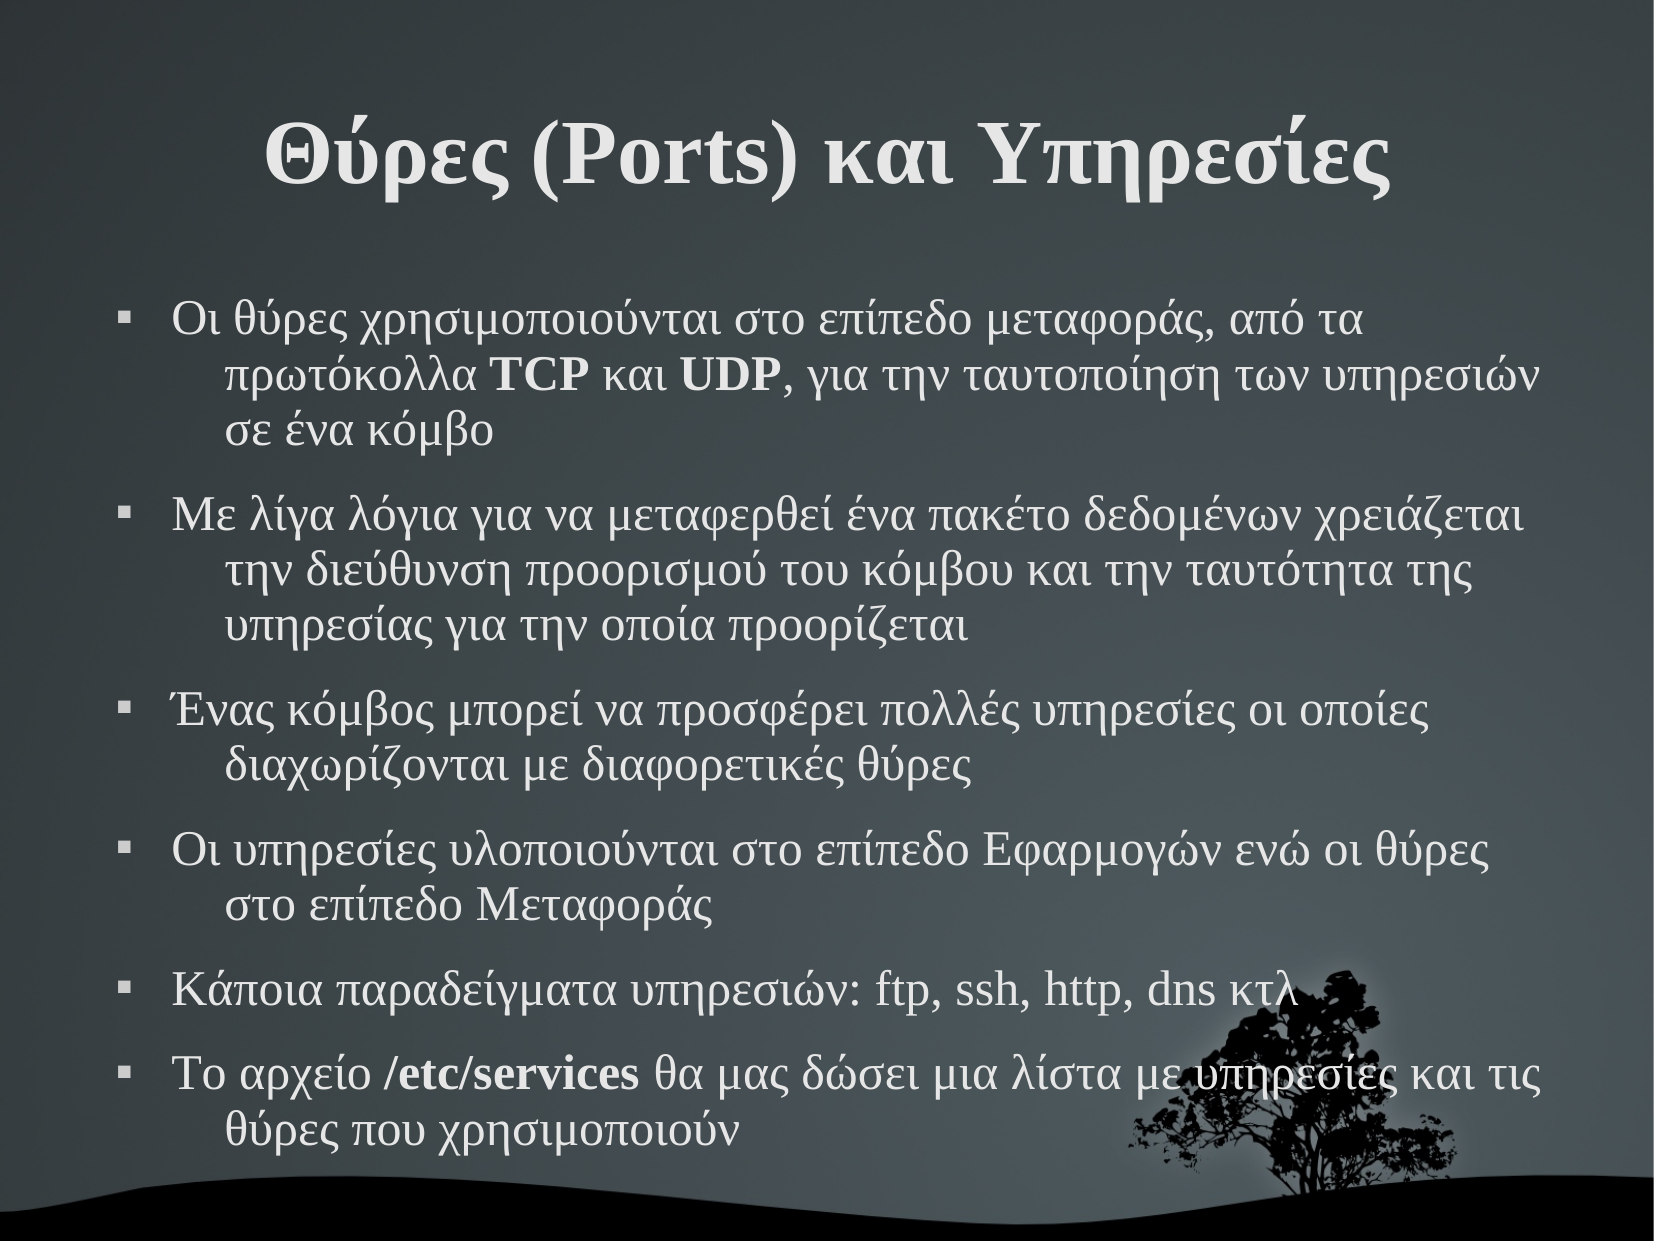

# Θύρες (Ports) και Υπηρεσίες
Οι θύρες χρησιμοποιούνται στο επίπεδο μεταφοράς, από τα πρωτόκολλα TCP και UDP, για την ταυτοποίηση των υπηρεσιών σε ένα κόμβο
Με λίγα λόγια για να μεταφερθεί ένα πακέτο δεδομένων χρειάζεται την διεύθυνση προορισμού του κόμβου και την ταυτότητα της υπηρεσίας για την οποία προορίζεται
Ένας κόμβος μπορεί να προσφέρει πολλές υπηρεσίες οι οποίες διαχωρίζονται με διαφορετικές θύρες
Οι υπηρεσίες υλοποιούνται στο επίπεδο Εφαρμογών ενώ οι θύρες στο επίπεδο Μεταφοράς
Κάποια παραδείγματα υπηρεσιών: ftp, ssh, http, dns κτλ
Το αρχείο /etc/services θα μας δώσει μια λίστα με υπηρεσίες και τις θύρες που χρησιμοποιούν